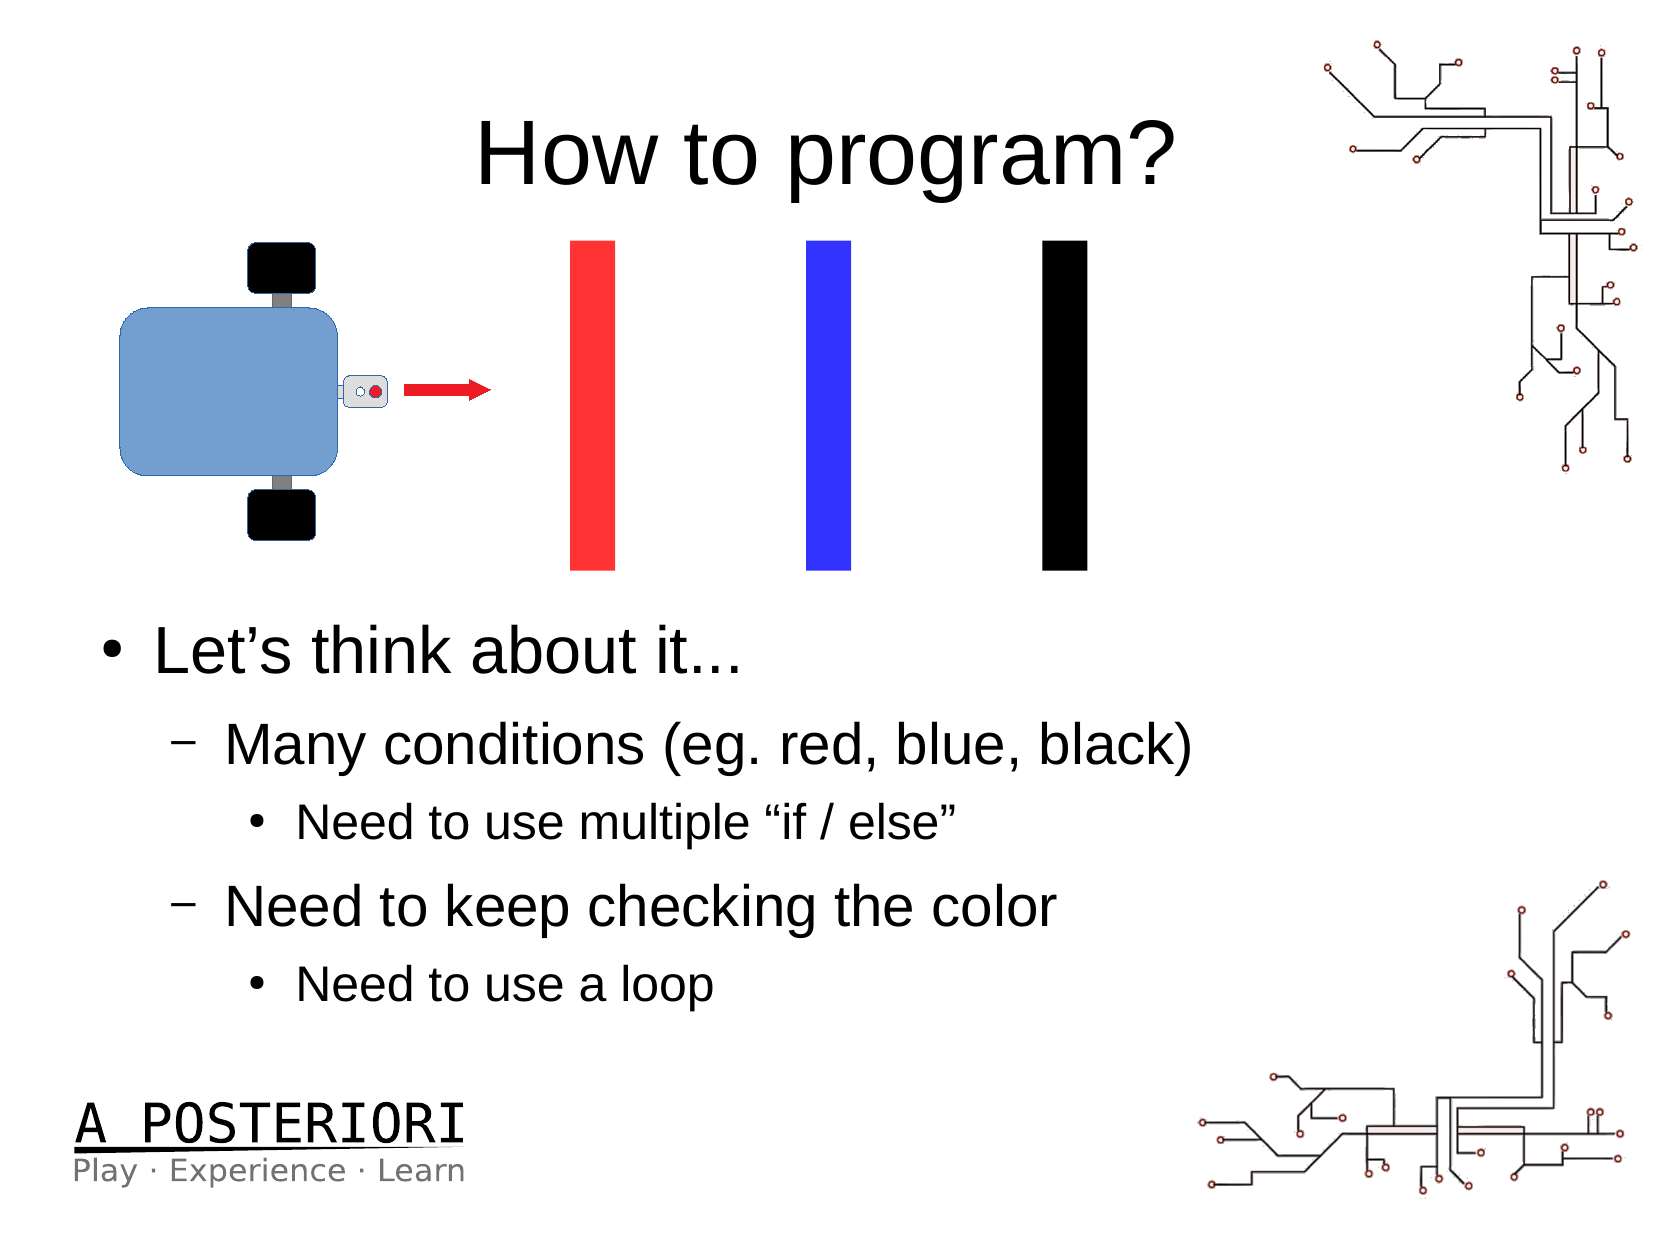

# How to program?
Let’s think about it...
Many conditions (eg. red, blue, black)
Need to use multiple “if / else”
Need to keep checking the color
Need to use a loop